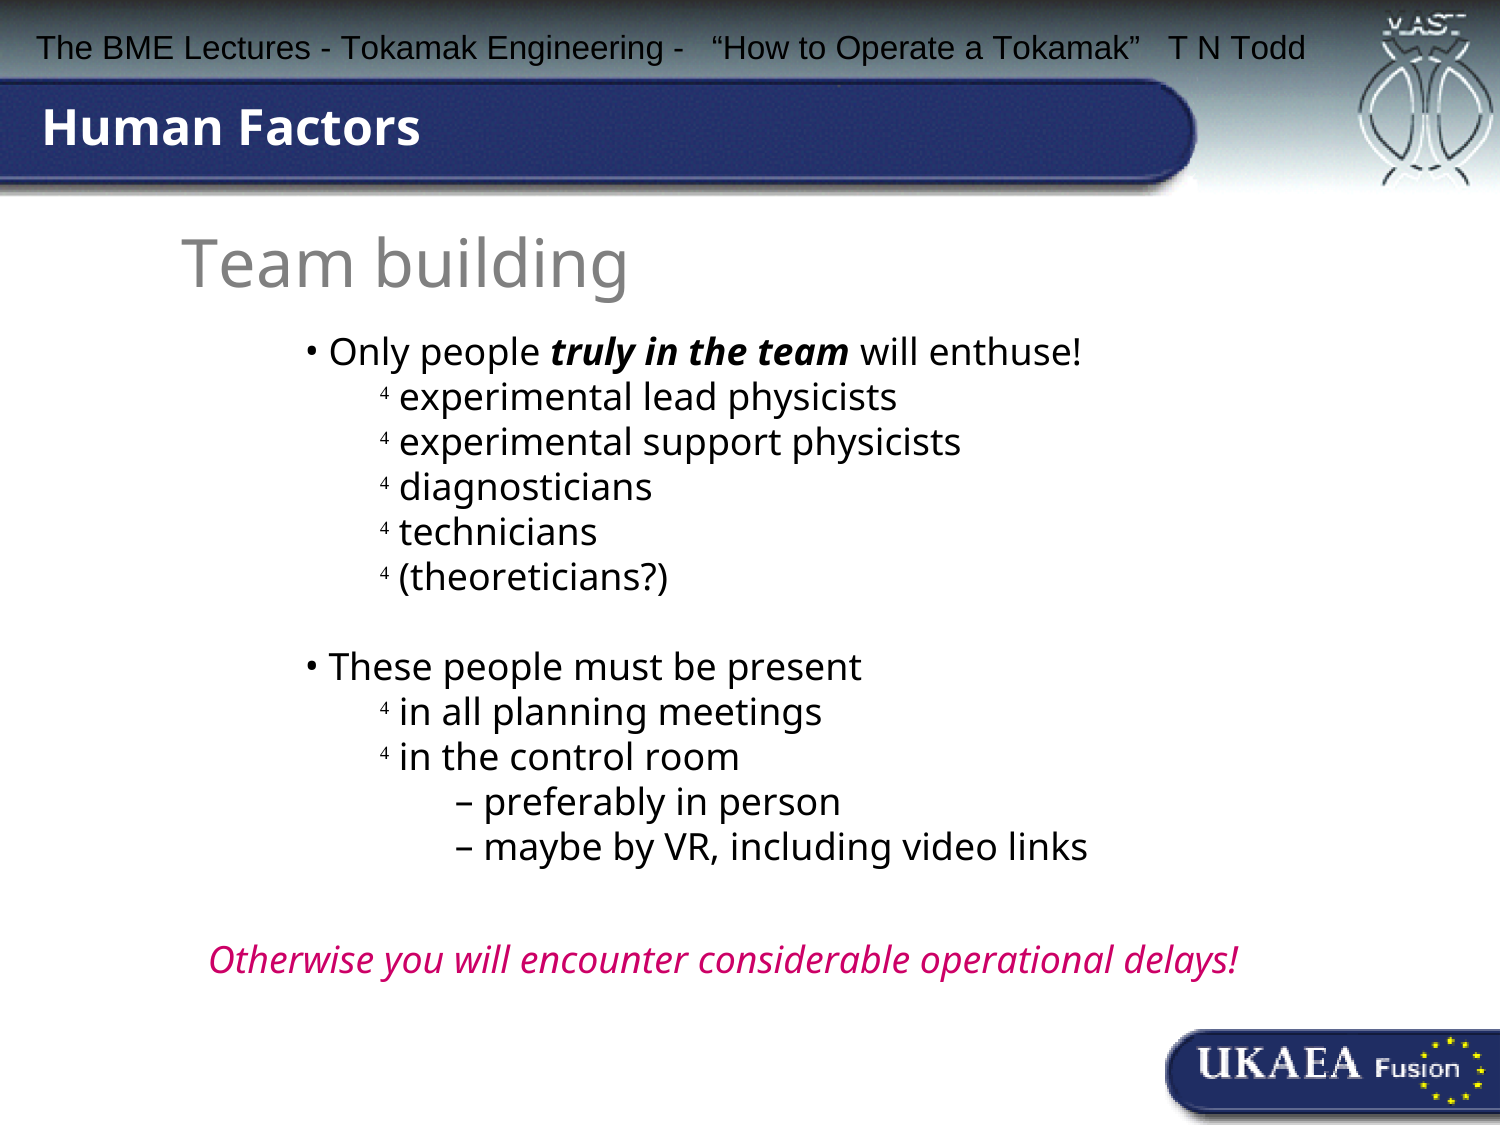

Human Factors
The BME Lectures - Tokamak Engineering - “How to Operate a Tokamak” T N Todd
Team building
 Only people truly in the team will enthuse!
 experimental lead physicists
 experimental support physicists
 diagnosticians
 technicians
 (theoreticians?)
 These people must be present
 in all planning meetings
 in the control room
 preferably in person
 maybe by VR, including video links
Otherwise you will encounter considerable operational delays!